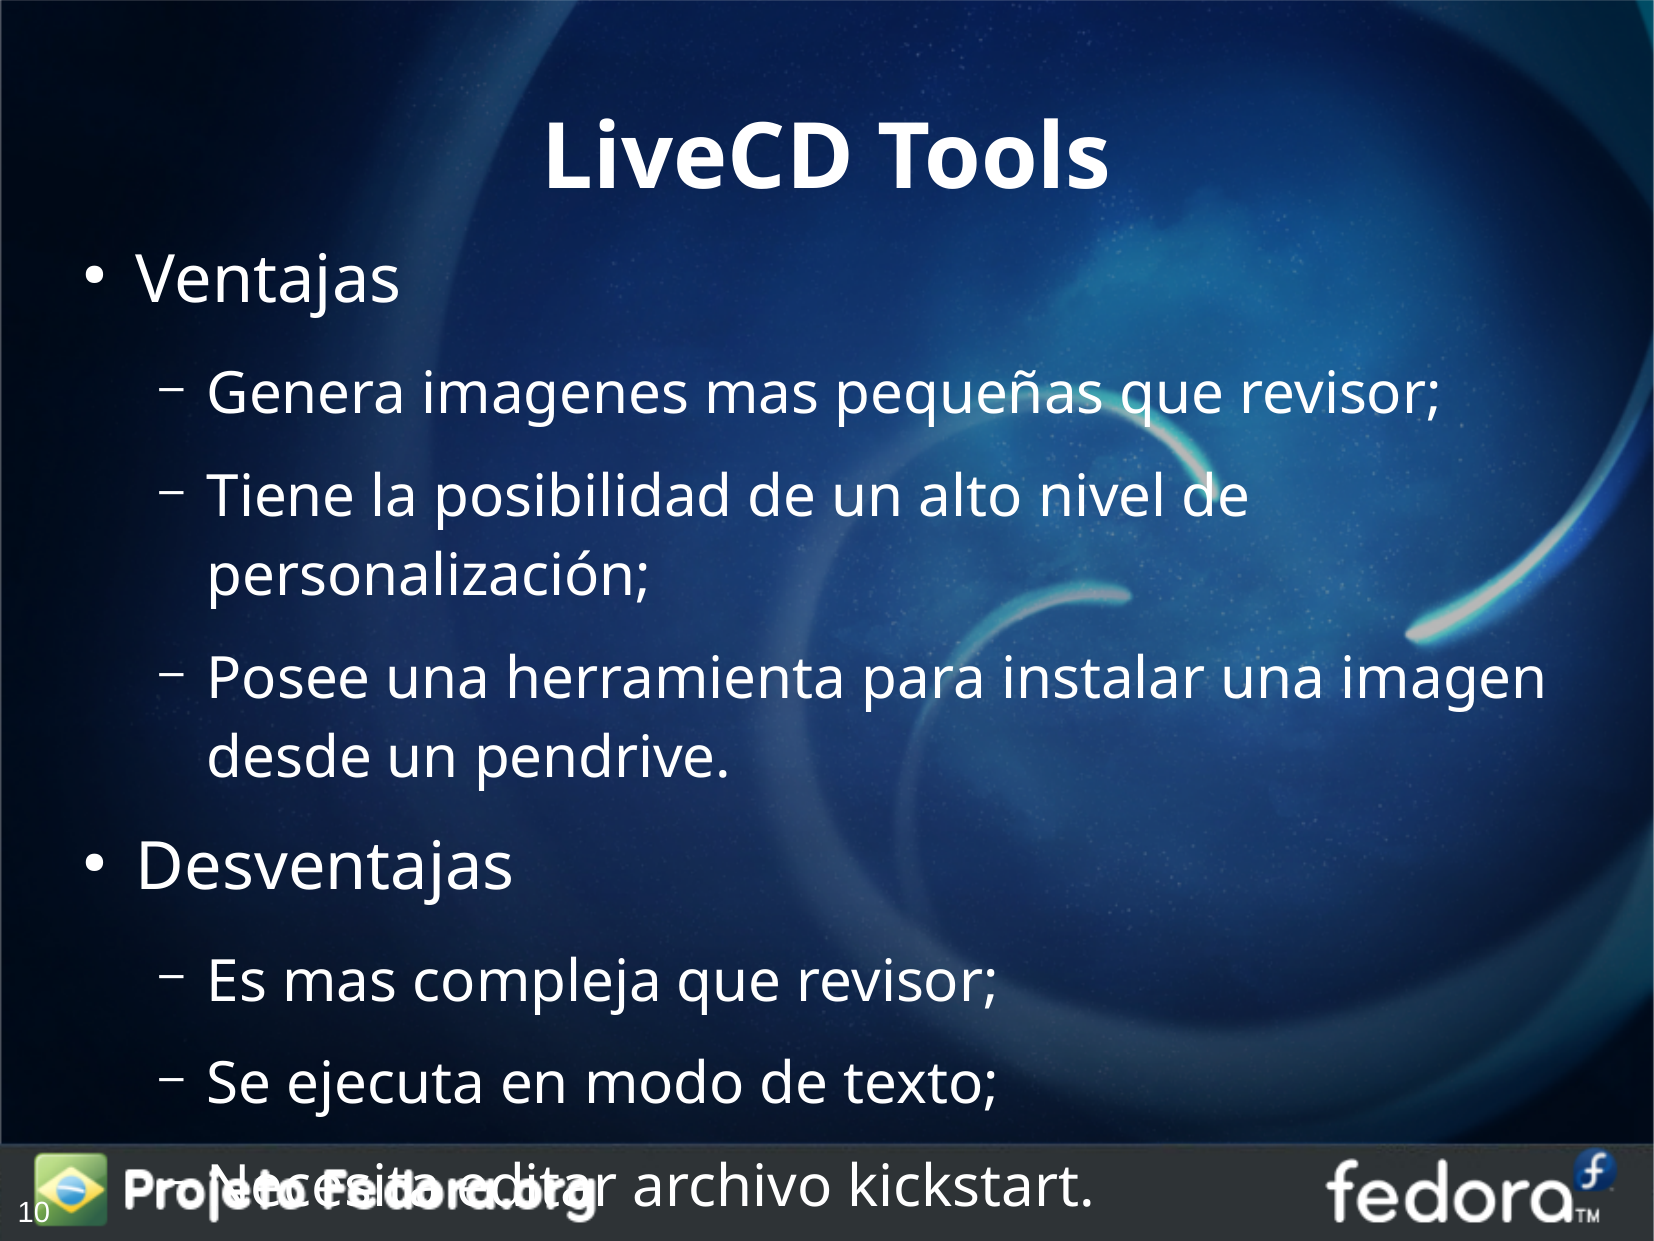

# LiveCD Tools
Ventajas
Genera imagenes mas pequeñas que revisor;
Tiene la posibilidad de un alto nivel de personalización;
Posee una herramienta para instalar una imagen desde un pendrive.
Desventajas
Es mas compleja que revisor;
Se ejecuta en modo de texto;
Necesita editar archivo kickstart.
10